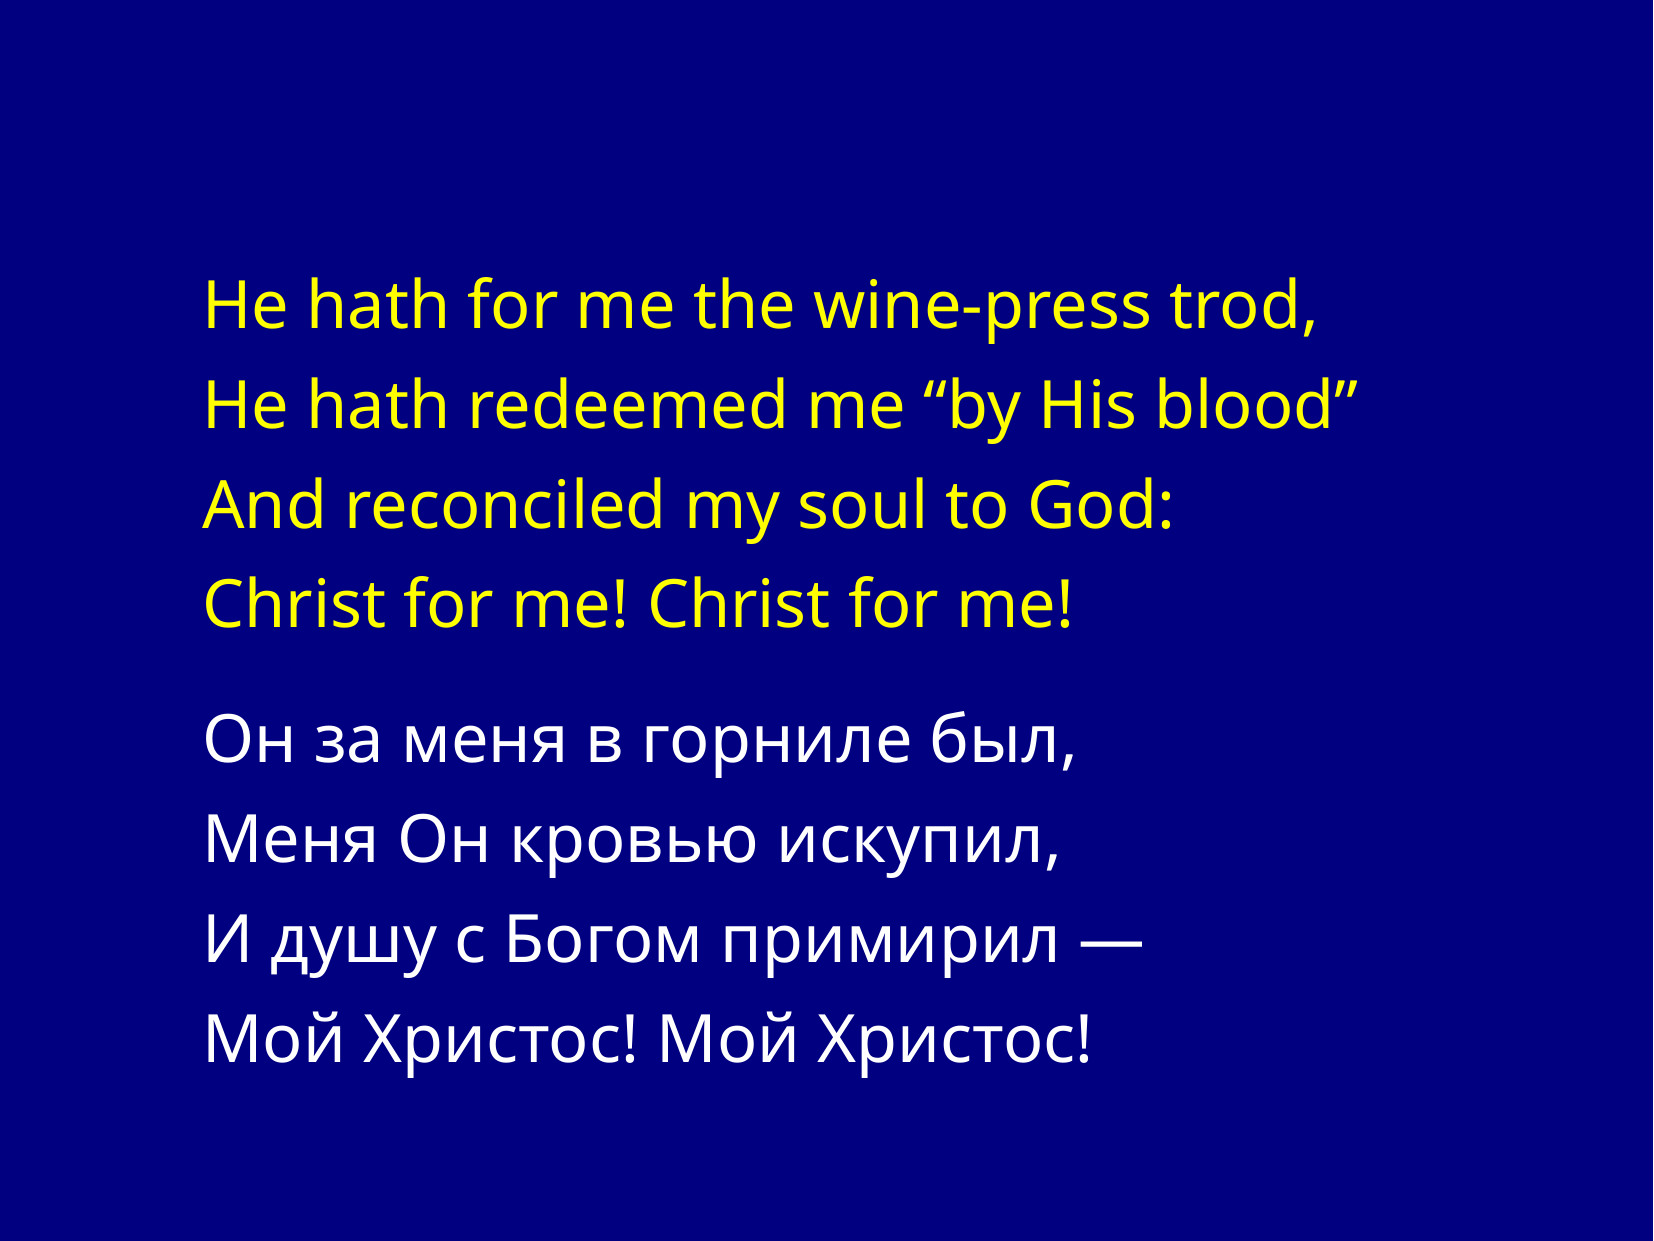

He hath for me the wine-press trod,
	He hath redeemed me “by His blood”
	And reconciled my soul to God:
	Christ for me! Christ for me!
	Он за меня в горниле был,
	Меня Он кровью искупил,
	И душу с Богом примирил —
	Мой Христос! Мой Христос!